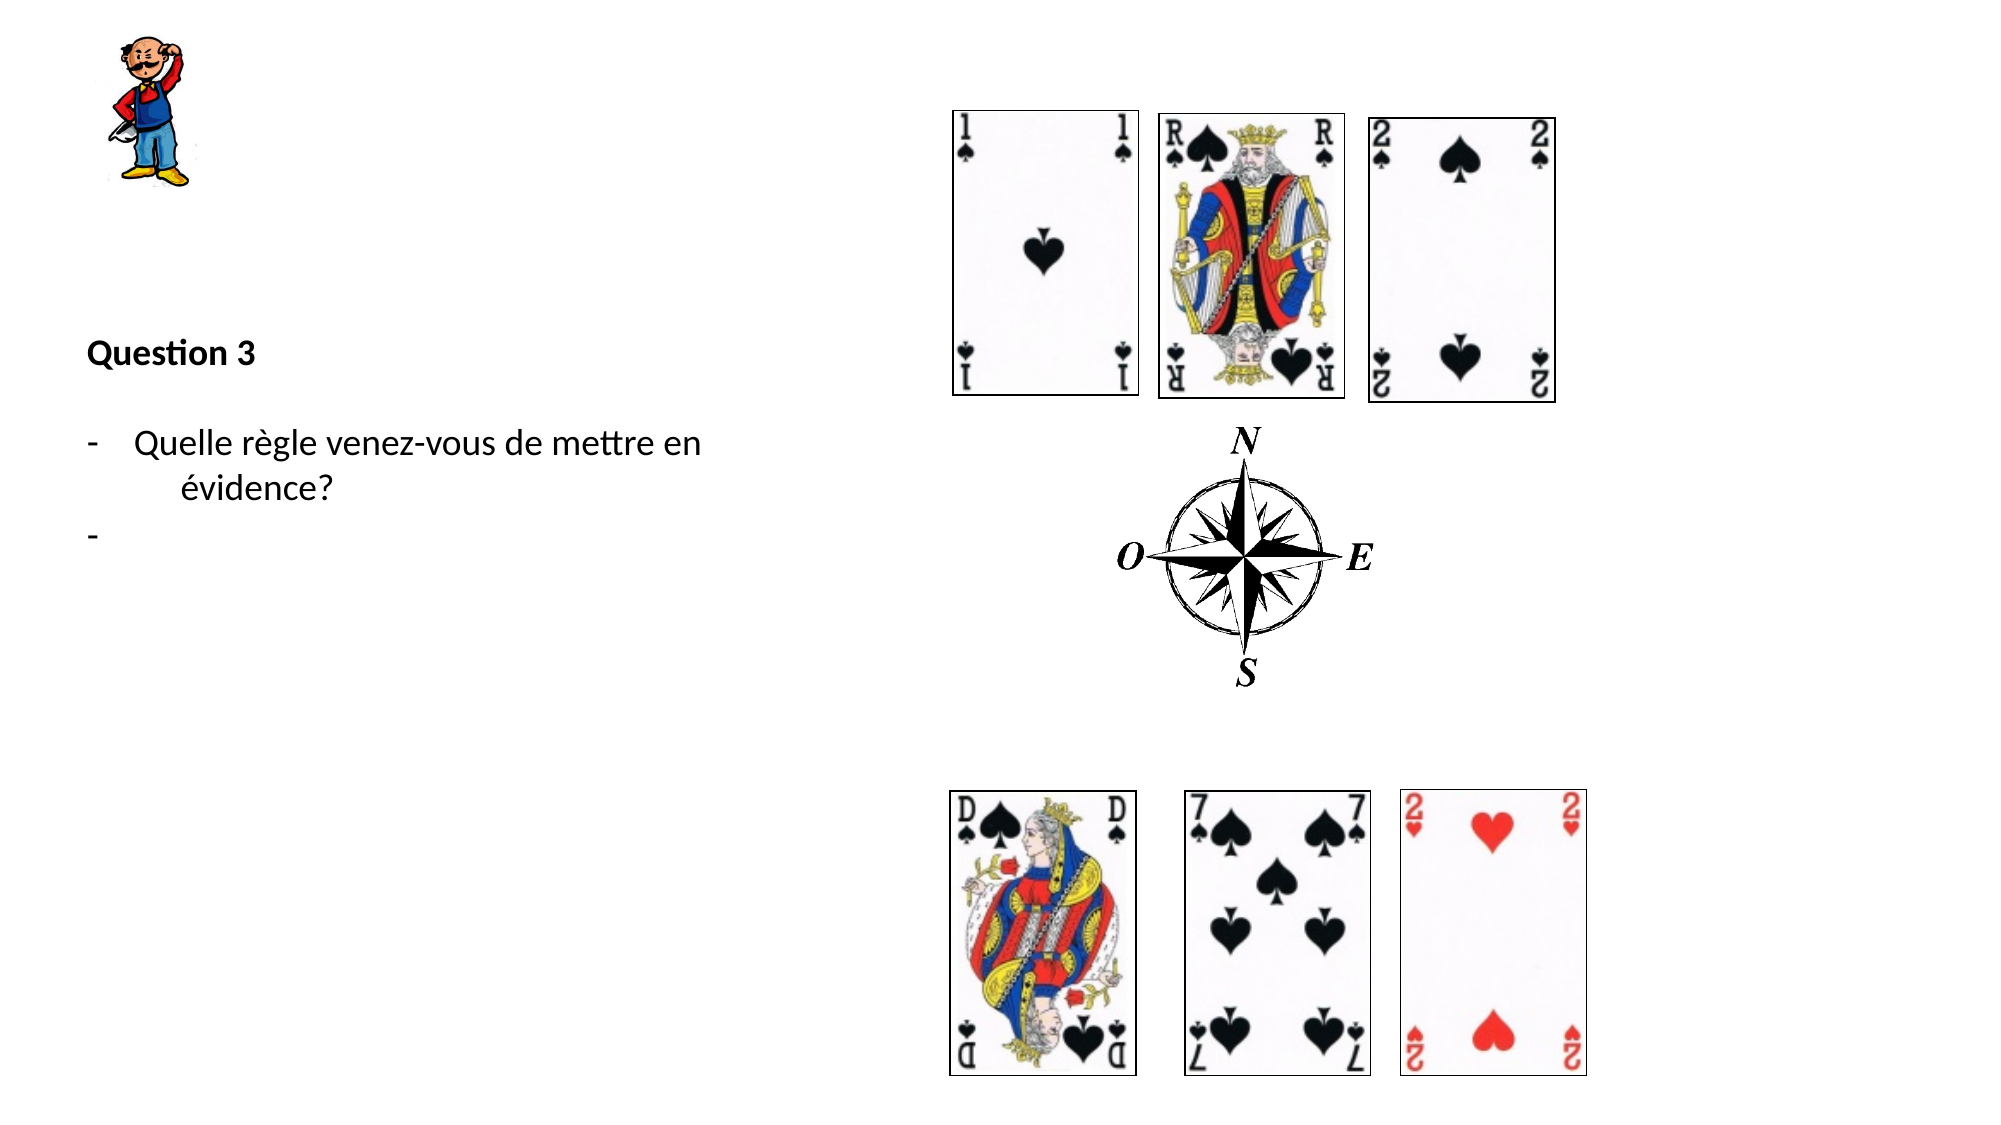

Question 3
Quelle règle venez-vous de mettre en évidence?